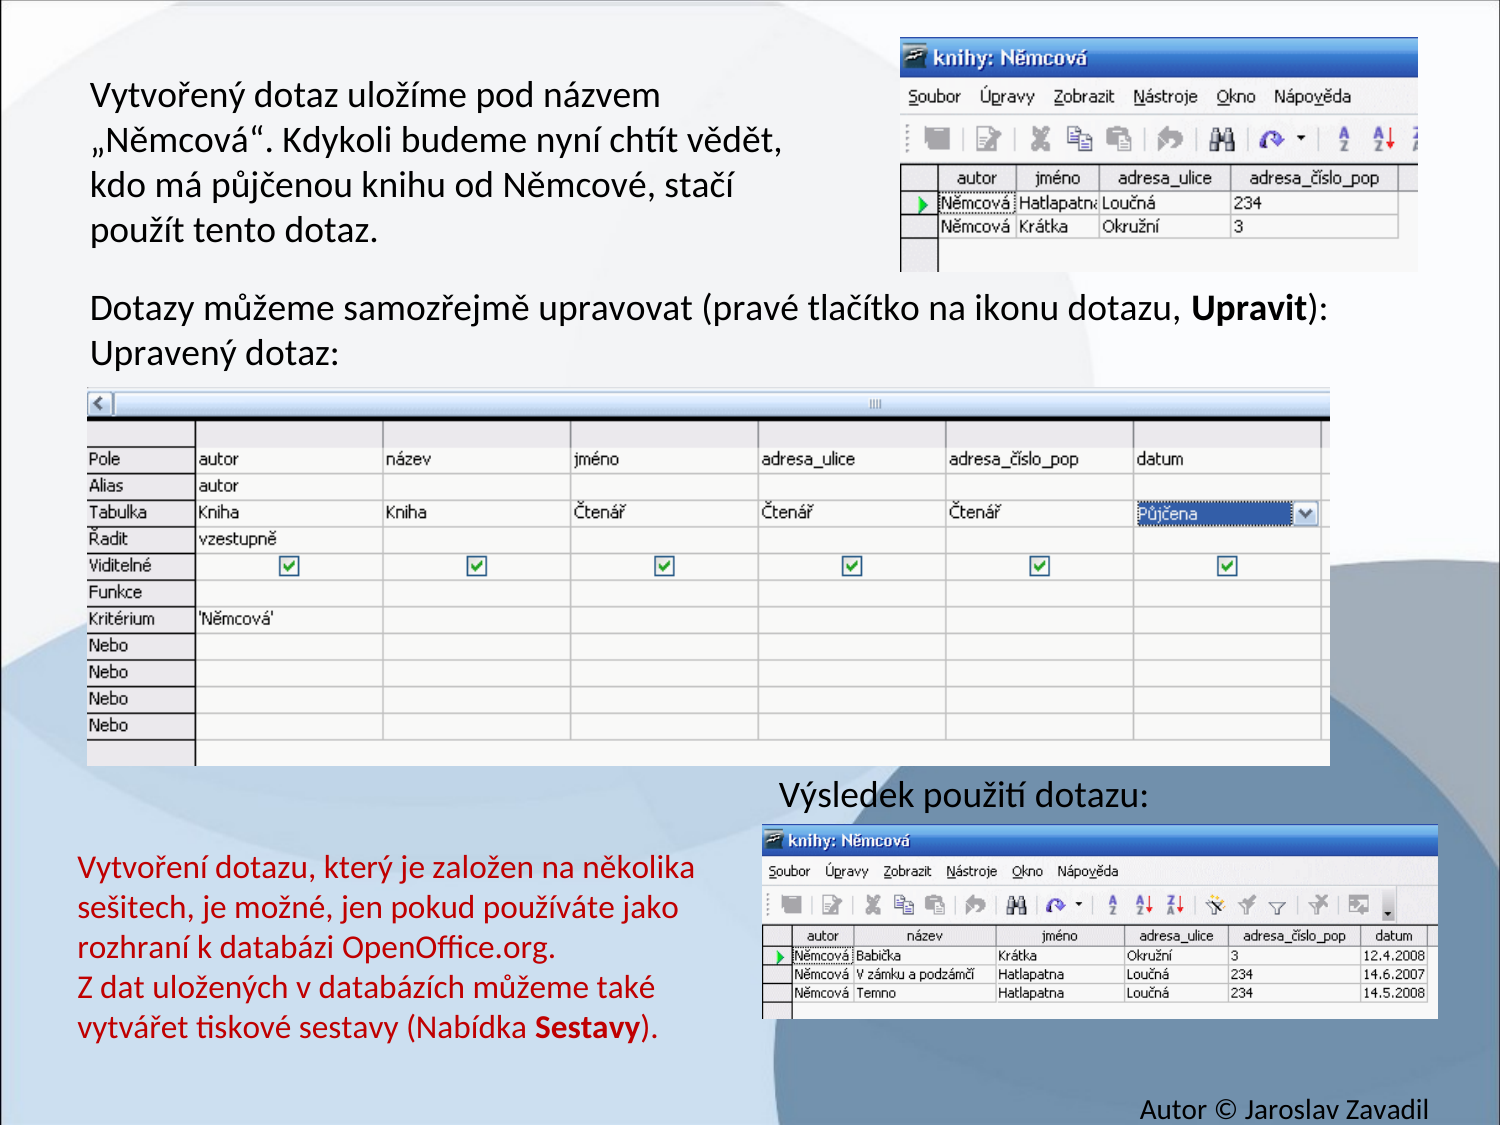

Vytvořený dotaz uložíme pod názvem „Němcová“. Kdykoli budeme nyní chtít vědět, kdo má půjčenou knihu od Němcové, stačí použít tento dotaz.
Dotazy můžeme samozřejmě upravovat (pravé tlačítko na ikonu dotazu, Upravit): 
Upravený dotaz:
Výsledek použití dotazu:
Vytvoření dotazu, který je založen na několika sešitech, je možné, jen pokud používáte jako rozhraní k databázi OpenOffice.org. 
Z dat uložených v databázích můžeme také vytvářet tiskové sestavy (Nabídka Sestavy).
Autor © Jaroslav Zavadil